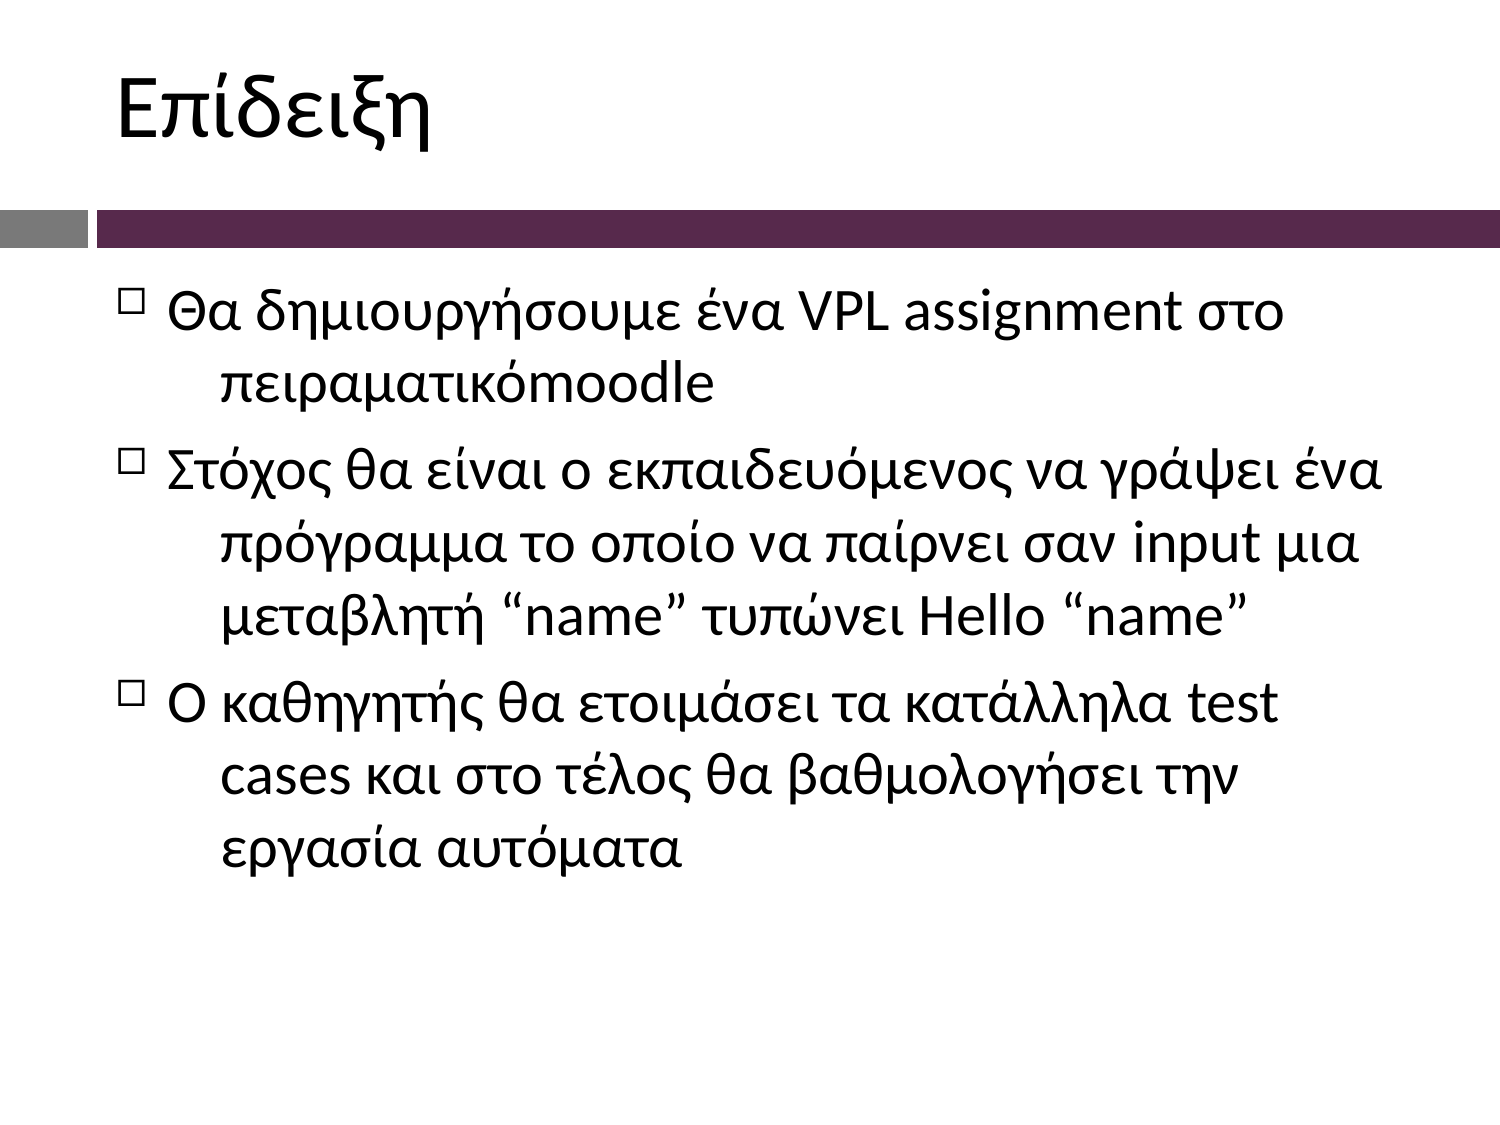

# Επίδειξη
Θα δημιουργήσουμε ένα VPL assignment στο πειραματικόmoodle
Στόχος θα είναι ο εκπαιδευόμενος να γράψει ένα πρόγραμμα το οποίο να παίρνει σαν input μια μεταβλητή “name” τυπώνει Ηello “name”
Ο καθηγητής θα ετοιμάσει τα κατάλληλα test cases και στο τέλος θα βαθμολογήσει την εργασία αυτόματα